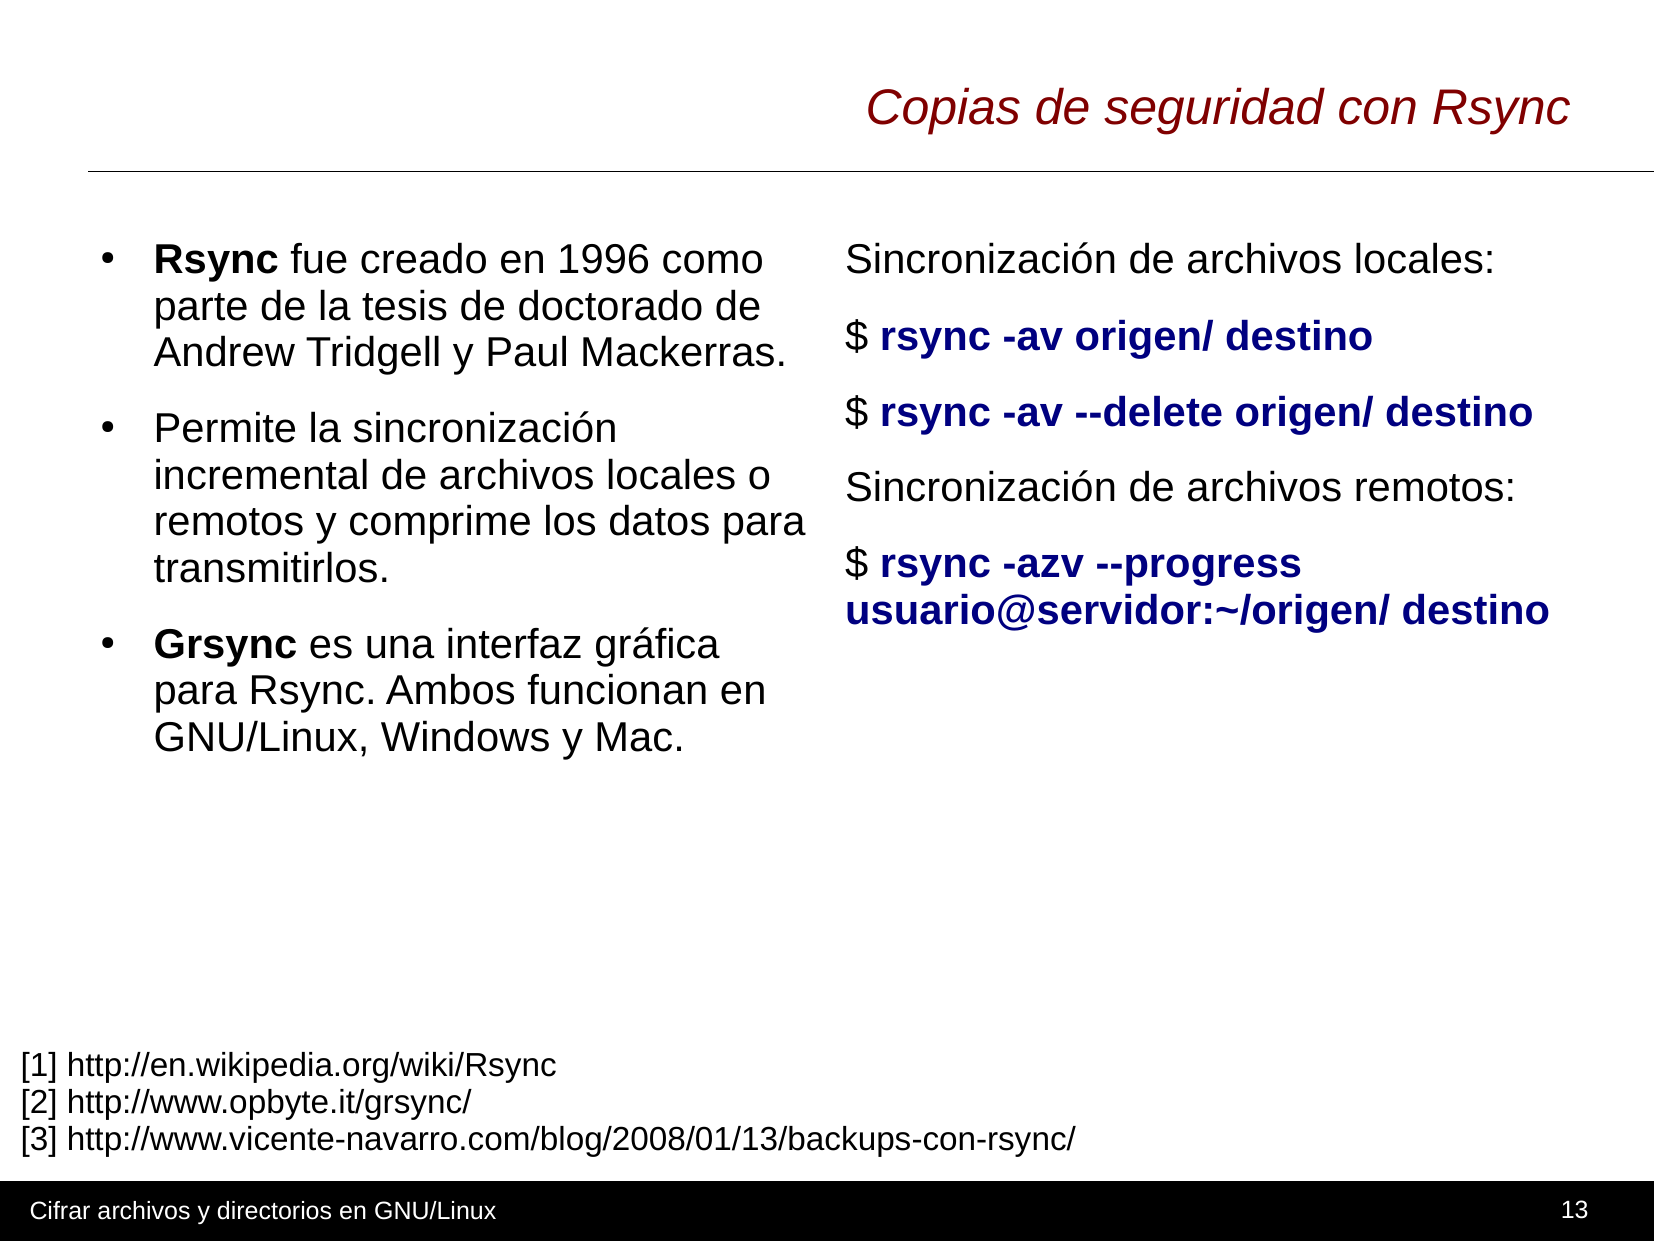

# Copias de seguridad con Rsync
Rsync fue creado en 1996 como parte de la tesis de doctorado de Andrew Tridgell y Paul Mackerras.
Permite la sincronización incremental de archivos locales o remotos y comprime los datos para transmitirlos.
Grsync es una interfaz gráfica para Rsync. Ambos funcionan en GNU/Linux, Windows y Mac.
Sincronización de archivos locales:
$ rsync -av origen/ destino
$ rsync -av --delete origen/ destino
Sincronización de archivos remotos:
$ rsync -azv --progress usuario@servidor:~/origen/ destino
[1] http://en.wikipedia.org/wiki/Rsync
[2] http://www.opbyte.it/grsync/
[3] http://www.vicente-navarro.com/blog/2008/01/13/backups-con-rsync/
13